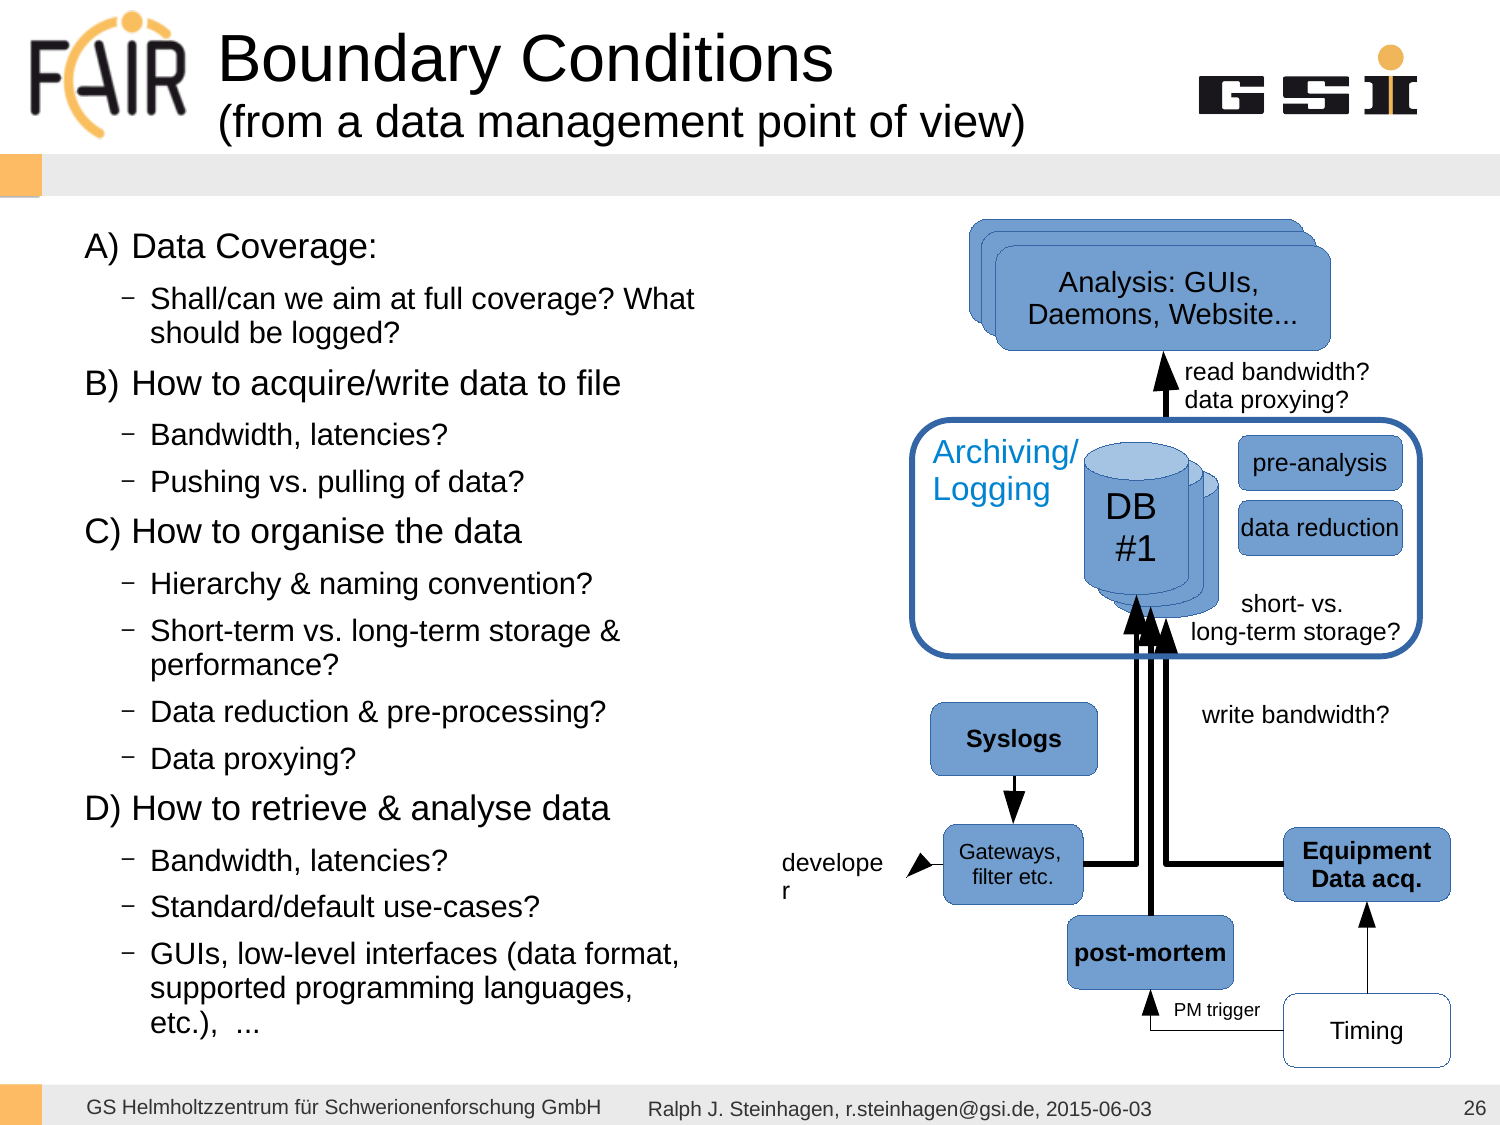

# Boundary Conditions (from a data management point of view)
Analysis: GUIs,
Daemons, website...
Data Coverage:
Shall/can we aim at full coverage? What should be logged?
How to acquire/write data to file
Bandwidth, latencies?
Pushing vs. pulling of data?
How to organise the data
Hierarchy & naming convention?
Short-term vs. long-term storage & performance?
Data reduction & pre-processing?
Data proxying?
How to retrieve & analyse data
Bandwidth, latencies?
Standard/default use-cases?
GUIs, low-level interfaces (data format, supported programming languages, etc.), ...
Analysis: GUIs,
Daemons, website...
Analysis: GUIs,
Daemons, Website...
read bandwidth?
data proxying?
Archiving/
Logging
pre-analysis
DB
#1
data reduction
short- vs.
 long-term storage?
write bandwidth?
Syslogs
Gateways,
filter etc.
Equipment
Data acq.
developer
post-mortem
Timing